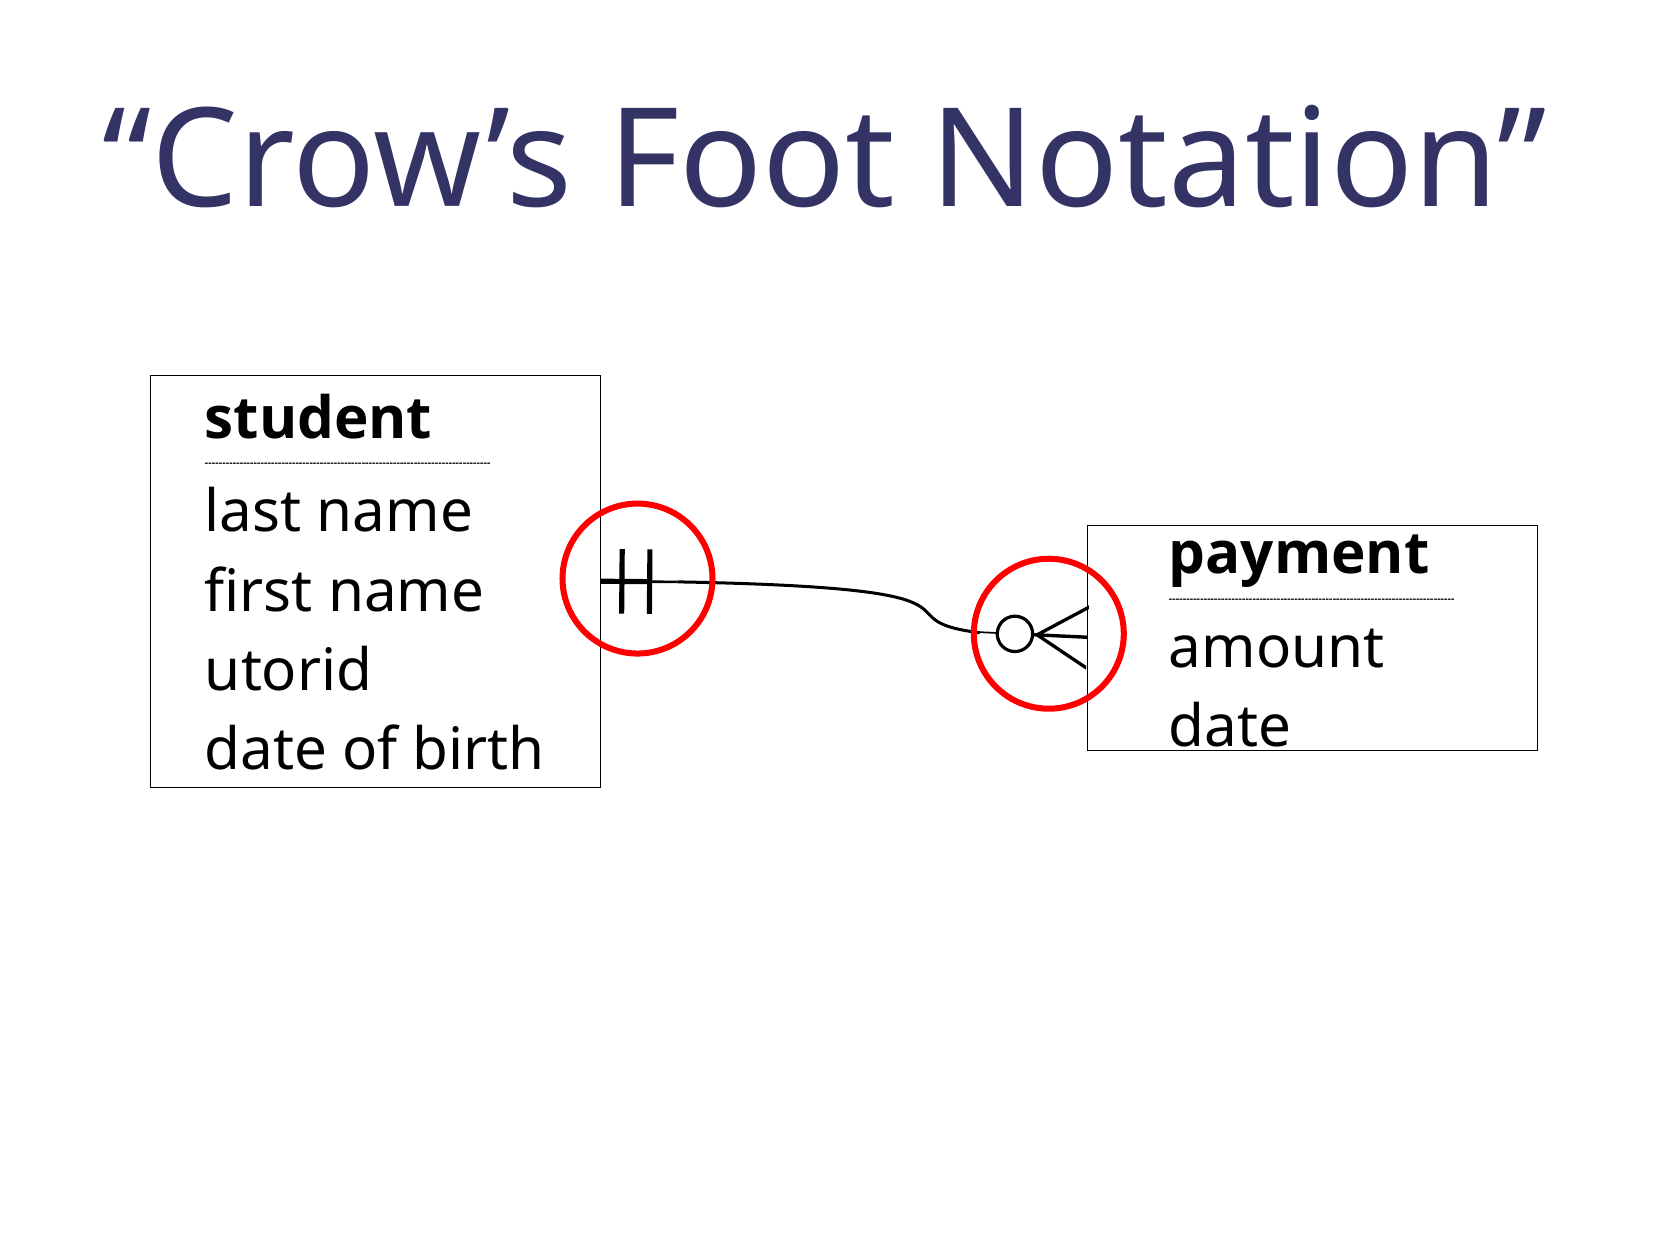

# “Crow’s Foot Notation”
student
----------------------------------------------------------------------------------
last name
first name
utorid
date of birth
payment
----------------------------------------------------------------------------------
amount
date